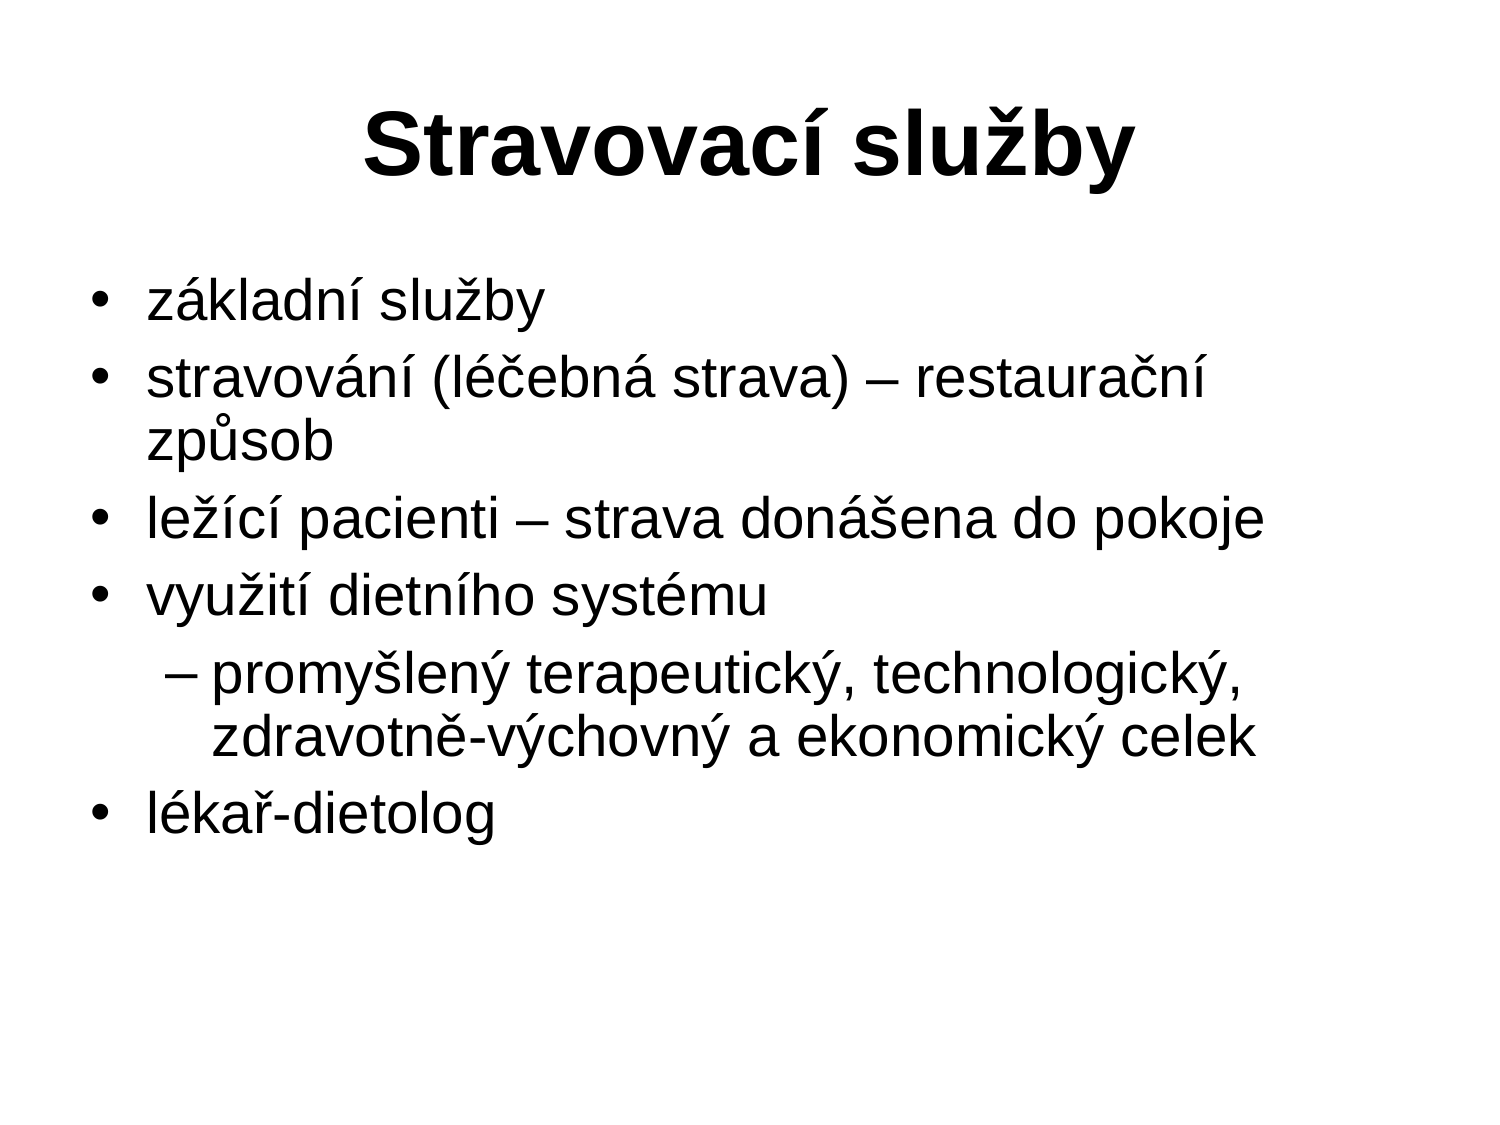

# Stravovací služby
základní služby
stravování (léčebná strava) – restaurační způsob
ležící pacienti – strava donášena do pokoje
využití dietního systému
promyšlený terapeutický, technologický, zdravotně-výchovný a ekonomický celek
lékař-dietolog